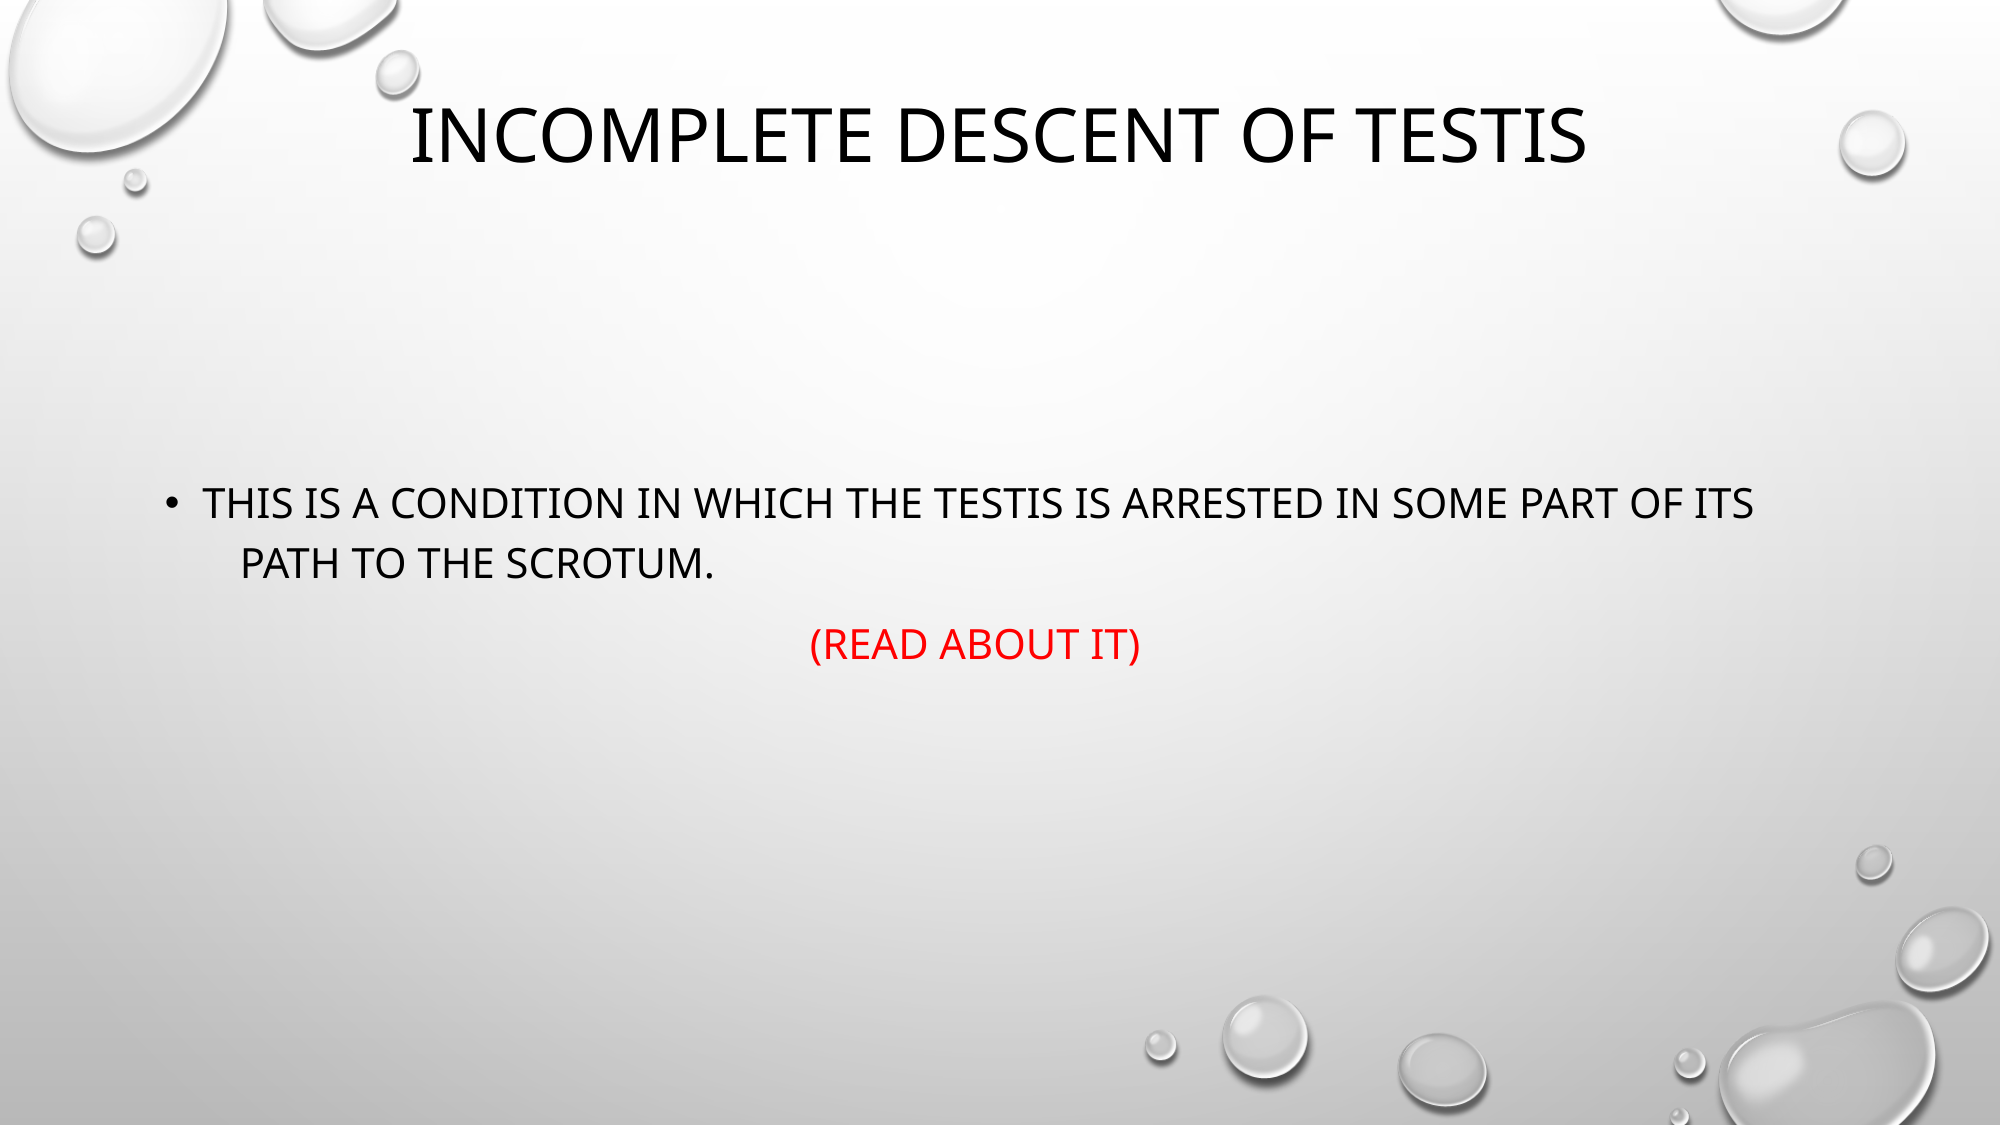

# Incomplete Descent OF testis
This is a condition in which the testis is arrested in some part of its path to the scrotum.
 (READ ABOUT IT)